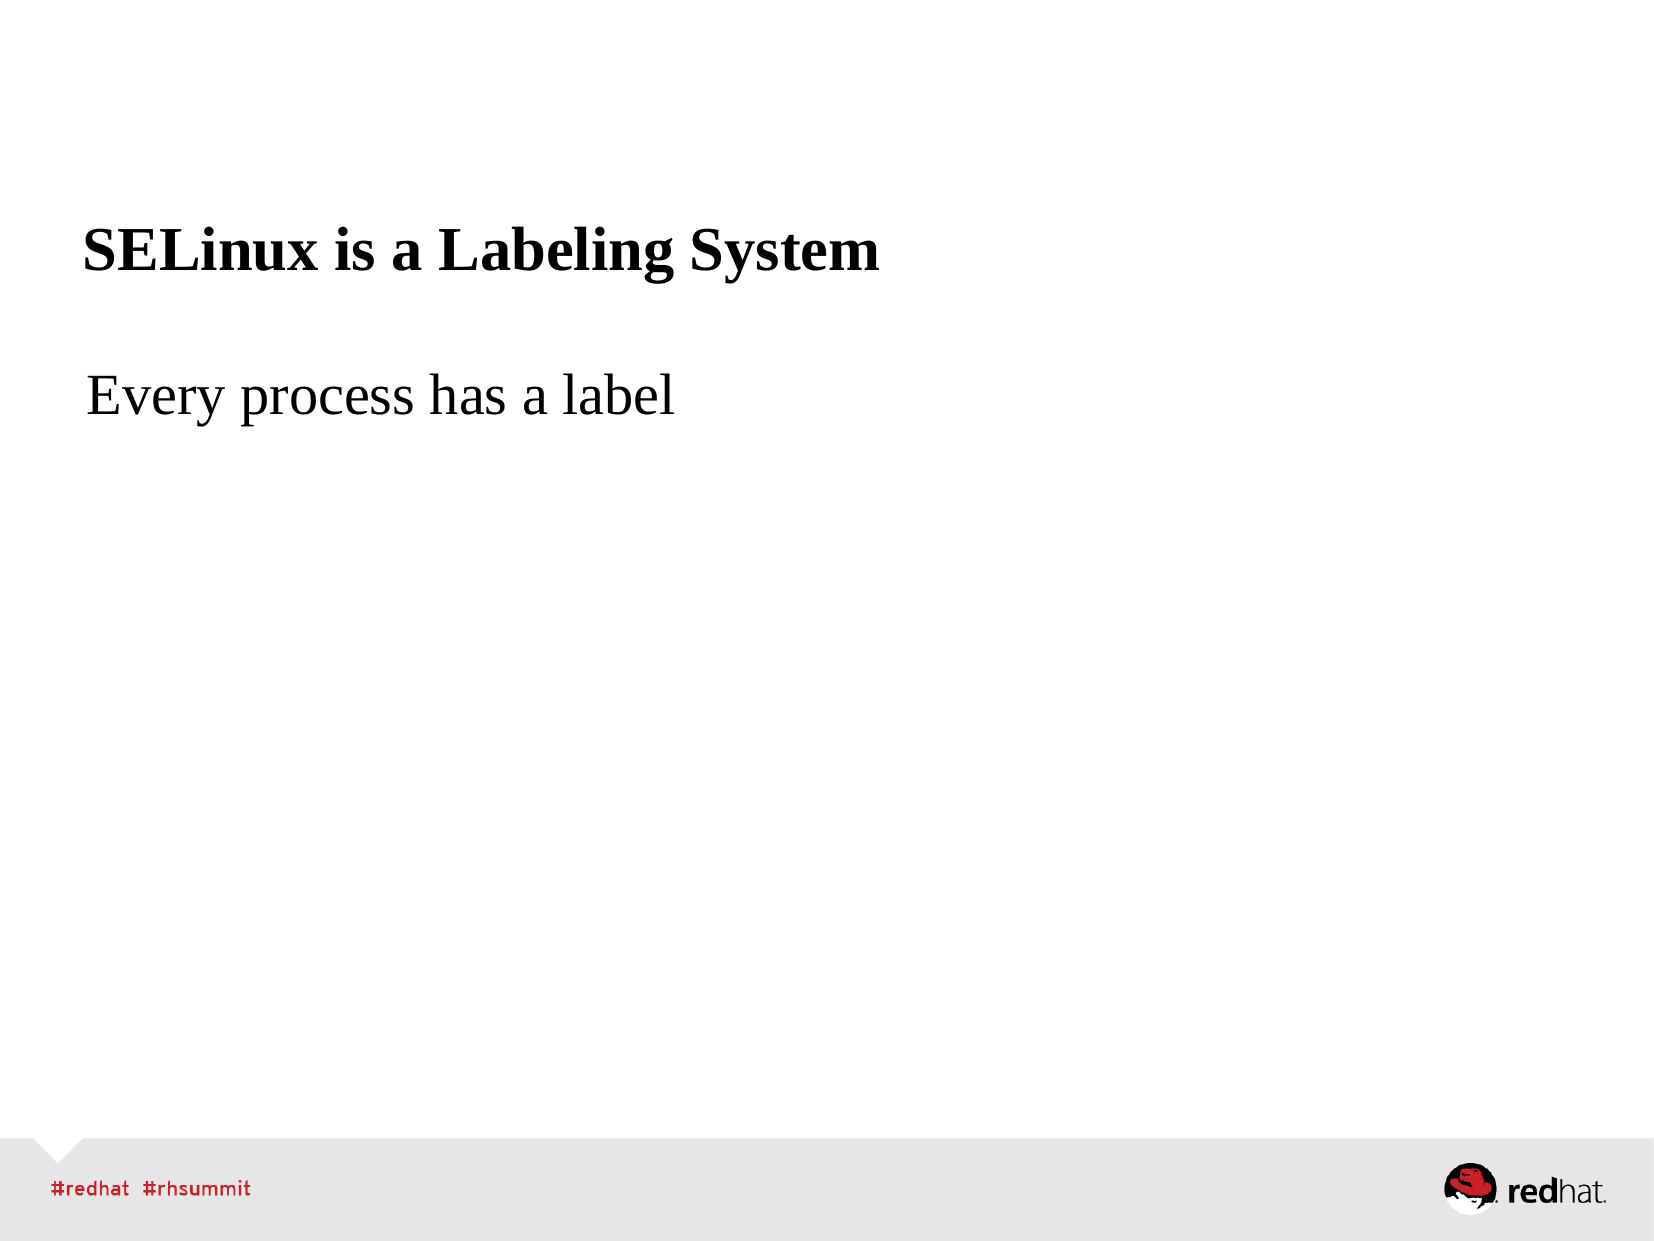

# SELinux is a Labeling System
Every process has a label